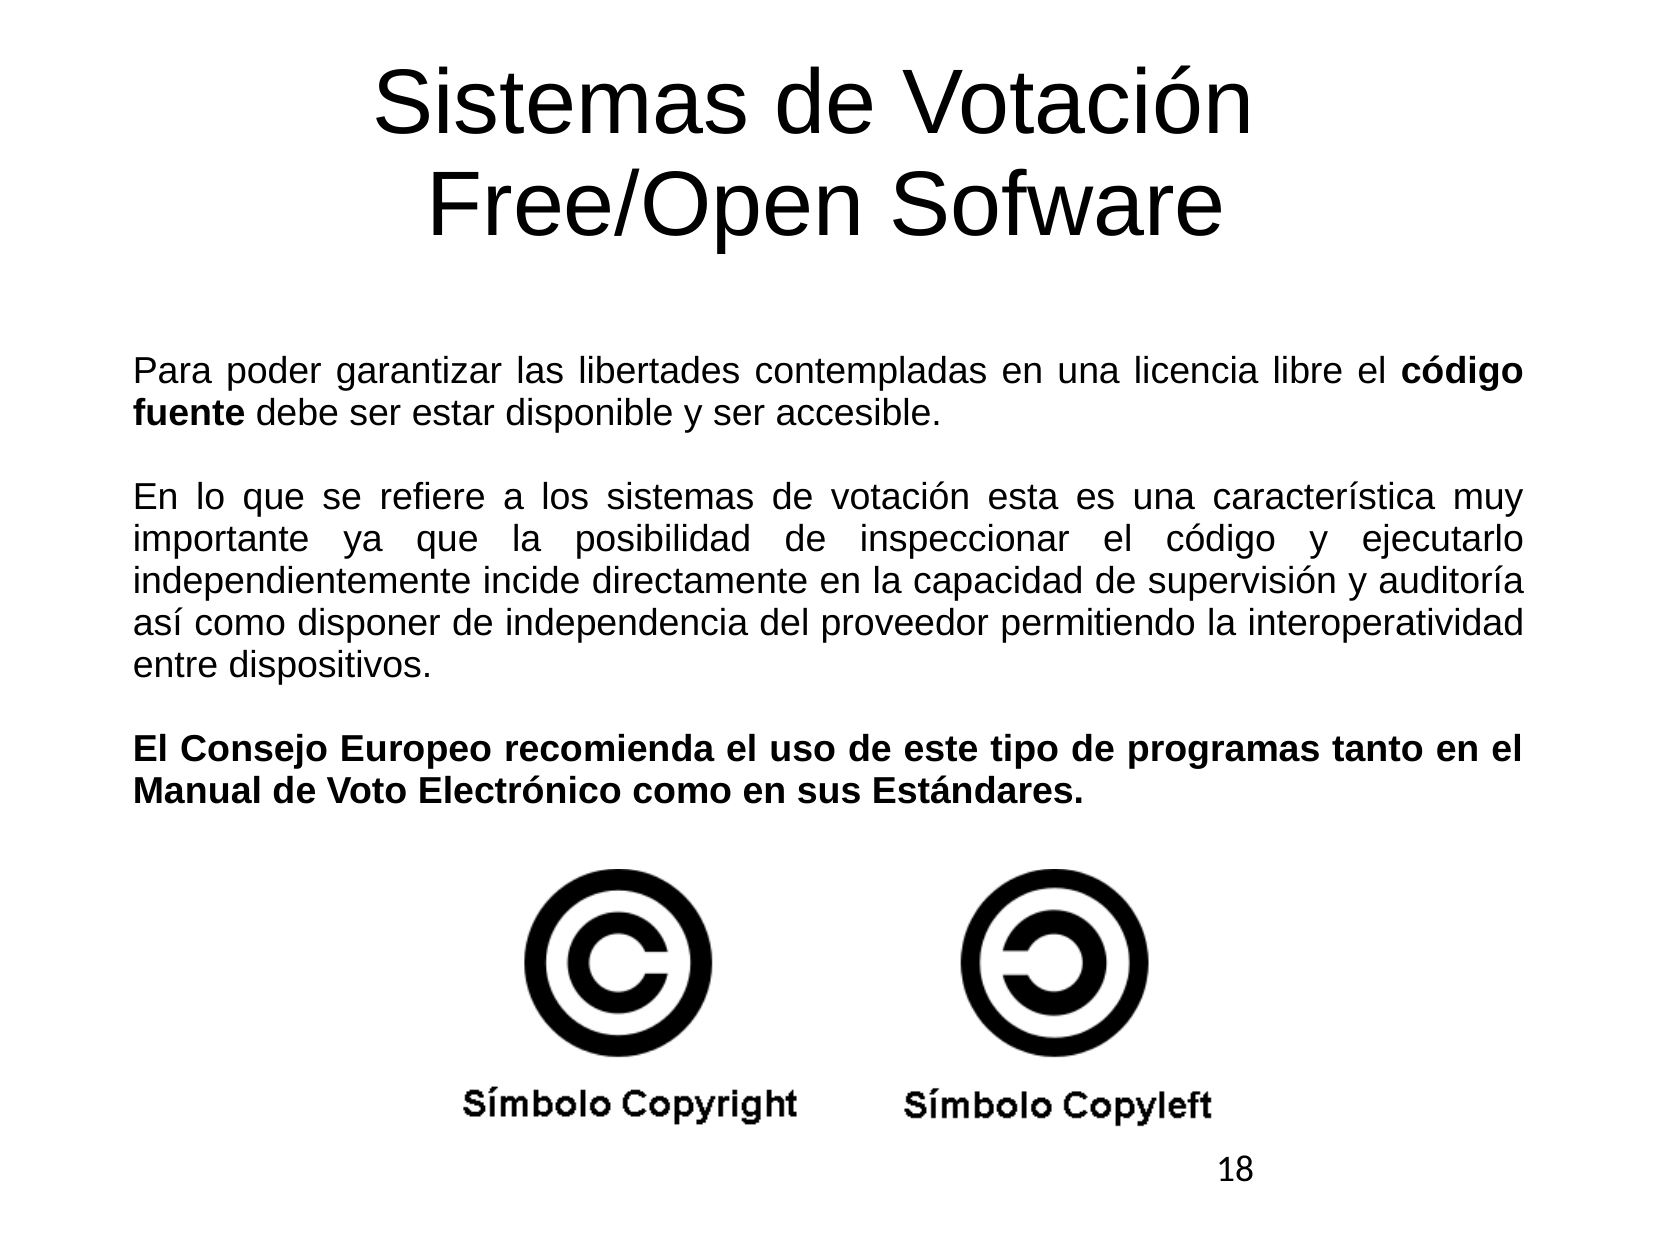

# Sistemas de Votación Free/Open Sofware
Para poder garantizar las libertades contempladas en una licencia libre el código fuente debe ser estar disponible y ser accesible.
En lo que se refiere a los sistemas de votación esta es una característica muy importante ya que la posibilidad de inspeccionar el código y ejecutarlo independientemente incide directamente en la capacidad de supervisión y auditoría así como disponer de independencia del proveedor permitiendo la interoperatividad entre dispositivos.
El Consejo Europeo recomienda el uso de este tipo de programas tanto en el Manual de Voto Electrónico como en sus Estándares.